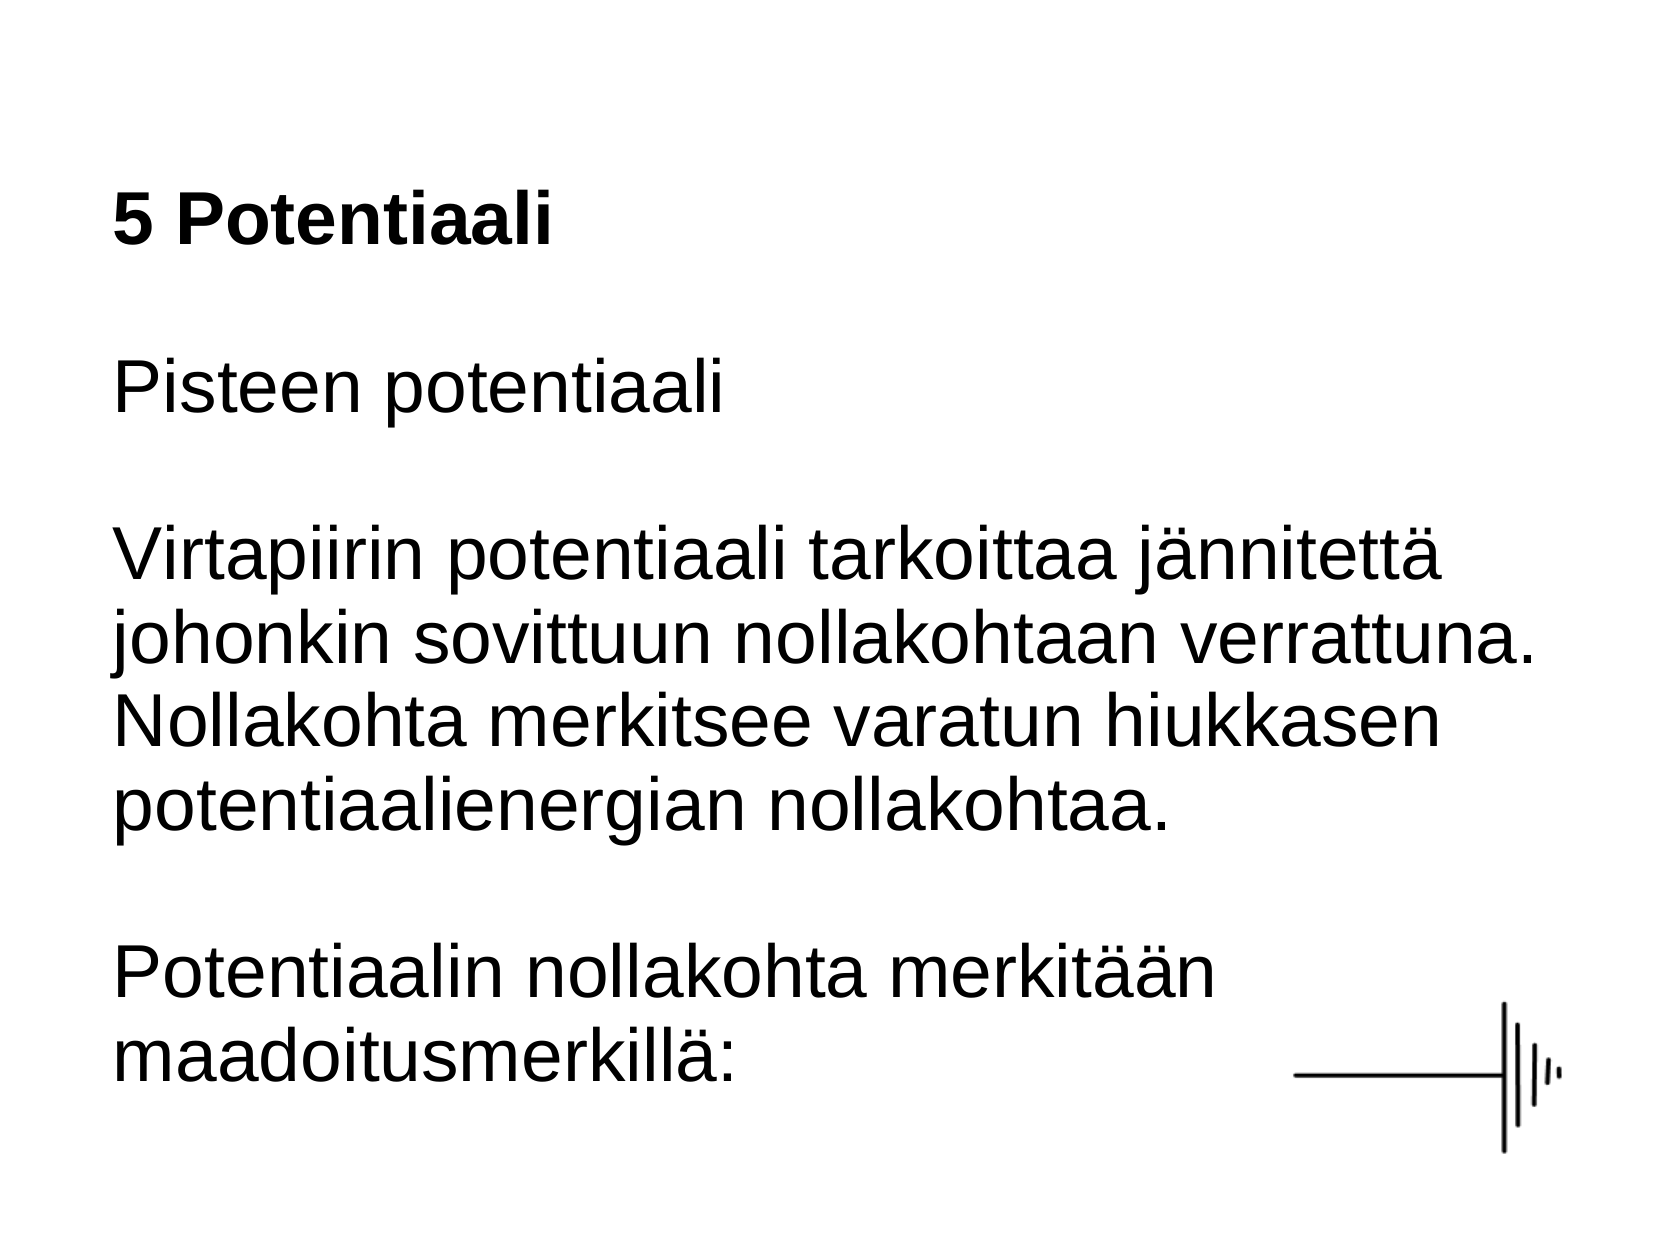

5 Potentiaali
Pisteen potentiaali
Virtapiirin potentiaali tarkoittaa jännitettä johonkin sovittuun nollakohtaan verrattuna. Nollakohta merkitsee varatun hiukkasen potentiaalienergian nollakohtaa.
Potentiaalin nollakohta merkitään maadoitusmerkillä: